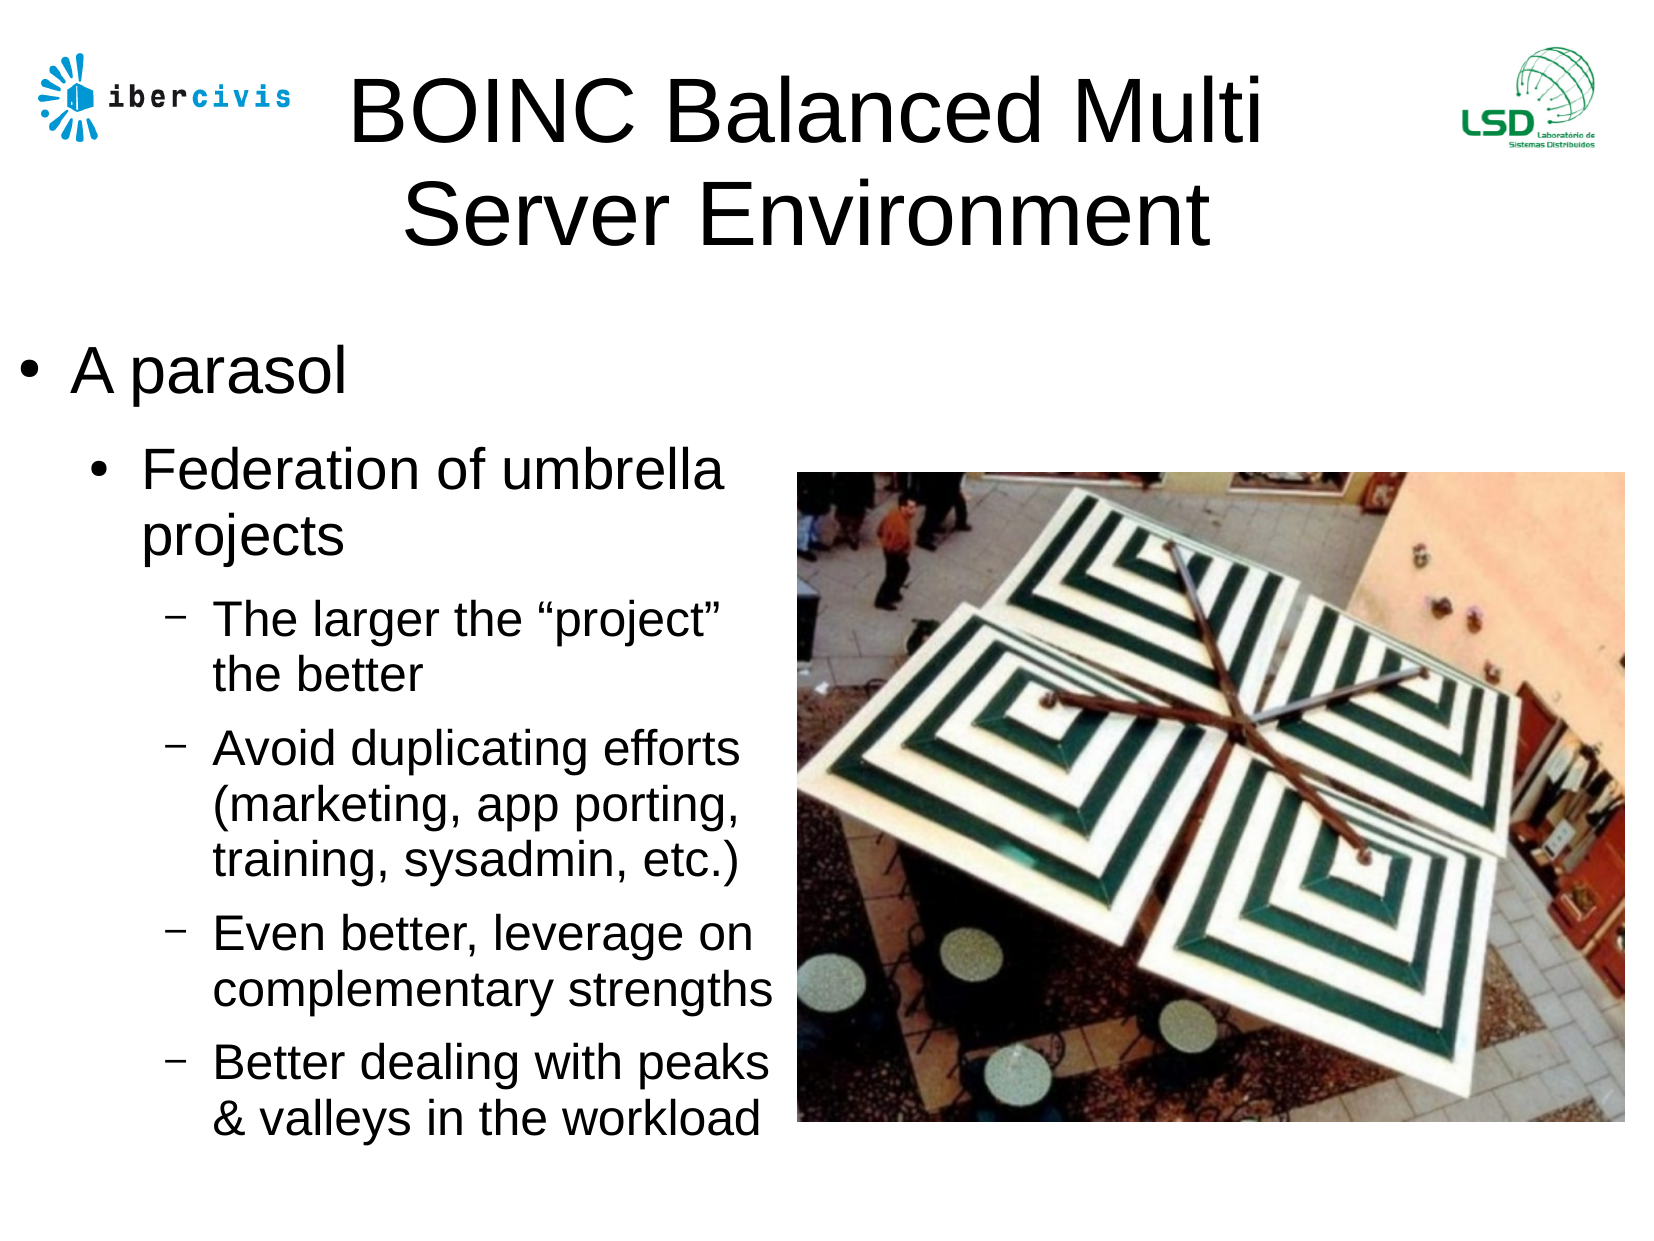

BOINC Balanced Multi Server Environment
# A parasol
Federation of umbrella projects
The larger the “project” the better
Avoid duplicating efforts (marketing, app porting, training, sysadmin, etc.)
Even better, leverage on complementary strengths
Better dealing with peaks & valleys in the workload